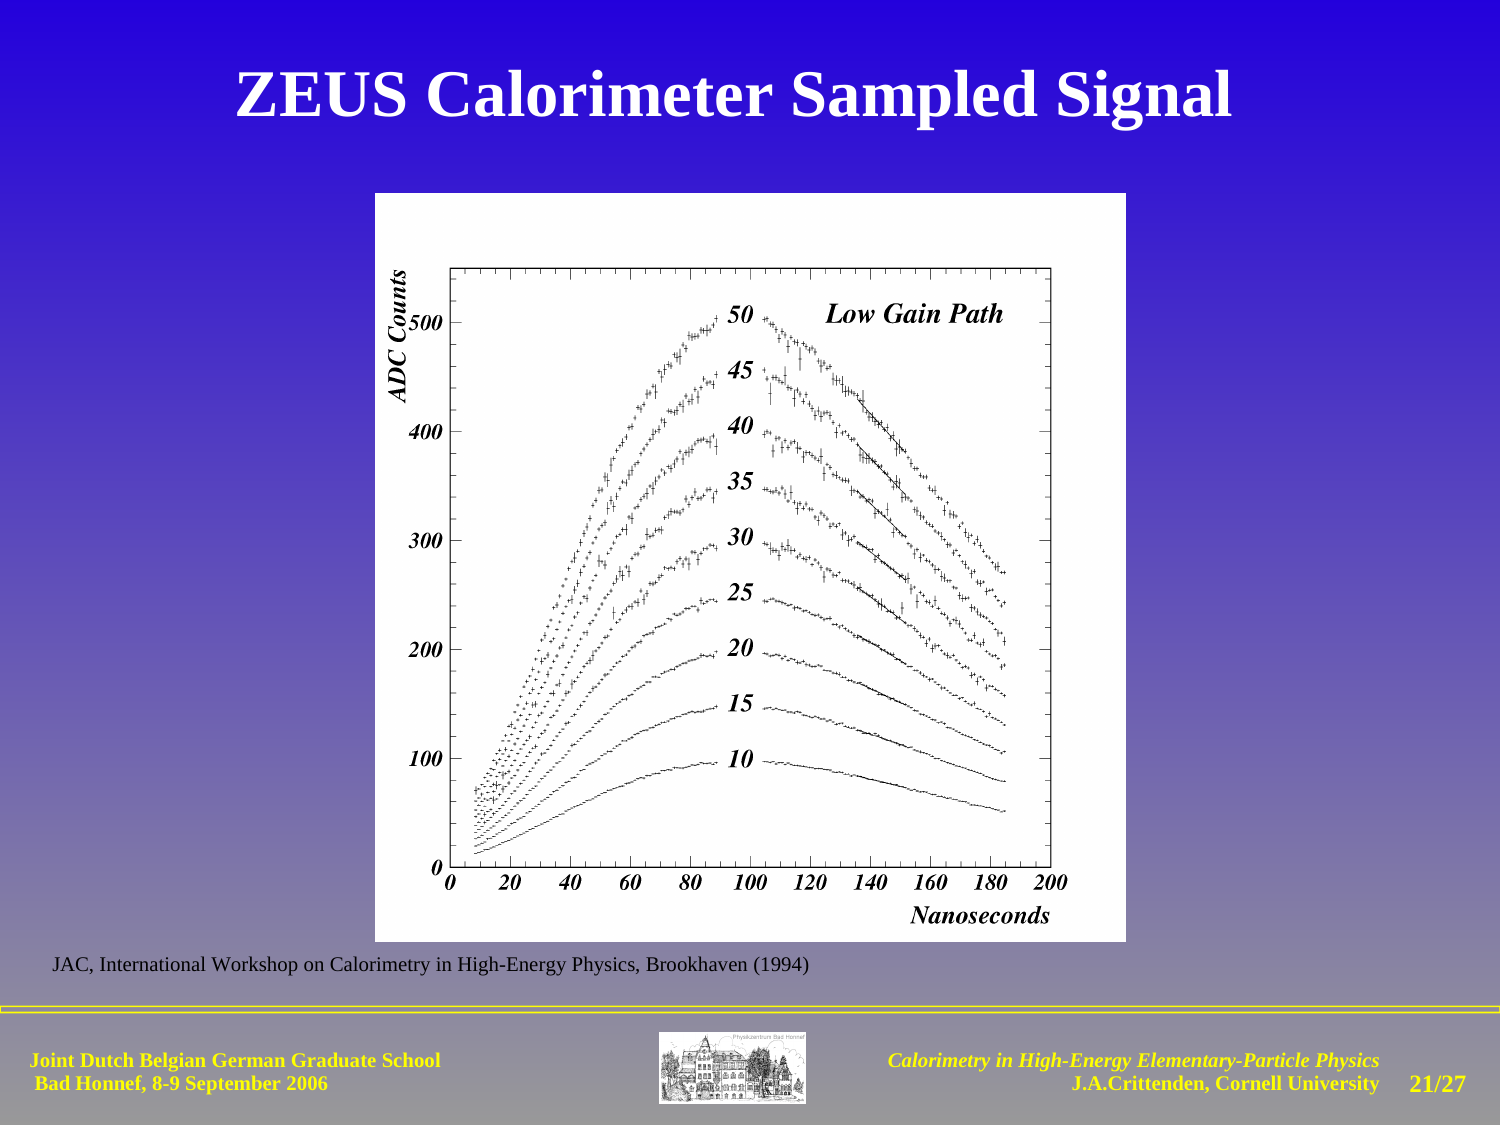

# ZEUS Calorimeter Sampled Signal
JAC, International Workshop on Calorimetry in High-Energy Physics, Brookhaven (1994)